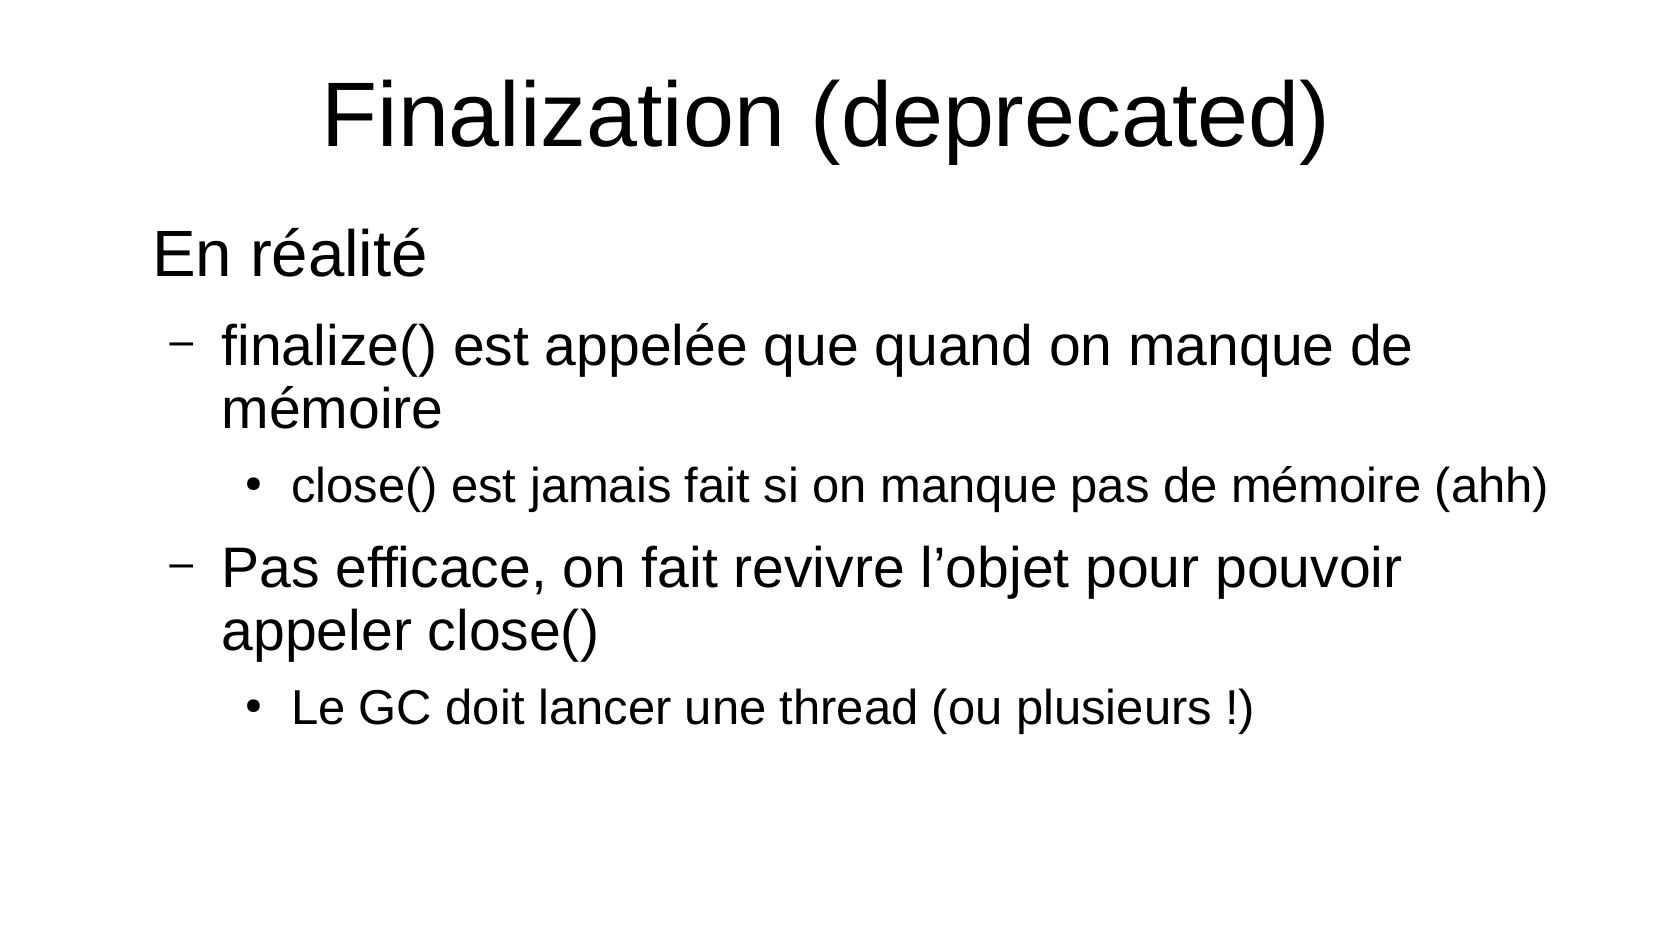

# Finalization (deprecated)
En réalité
finalize() est appelée que quand on manque de mémoire
close() est jamais fait si on manque pas de mémoire (ahh)
Pas efficace, on fait revivre l’objet pour pouvoir appeler close()
Le GC doit lancer une thread (ou plusieurs !)